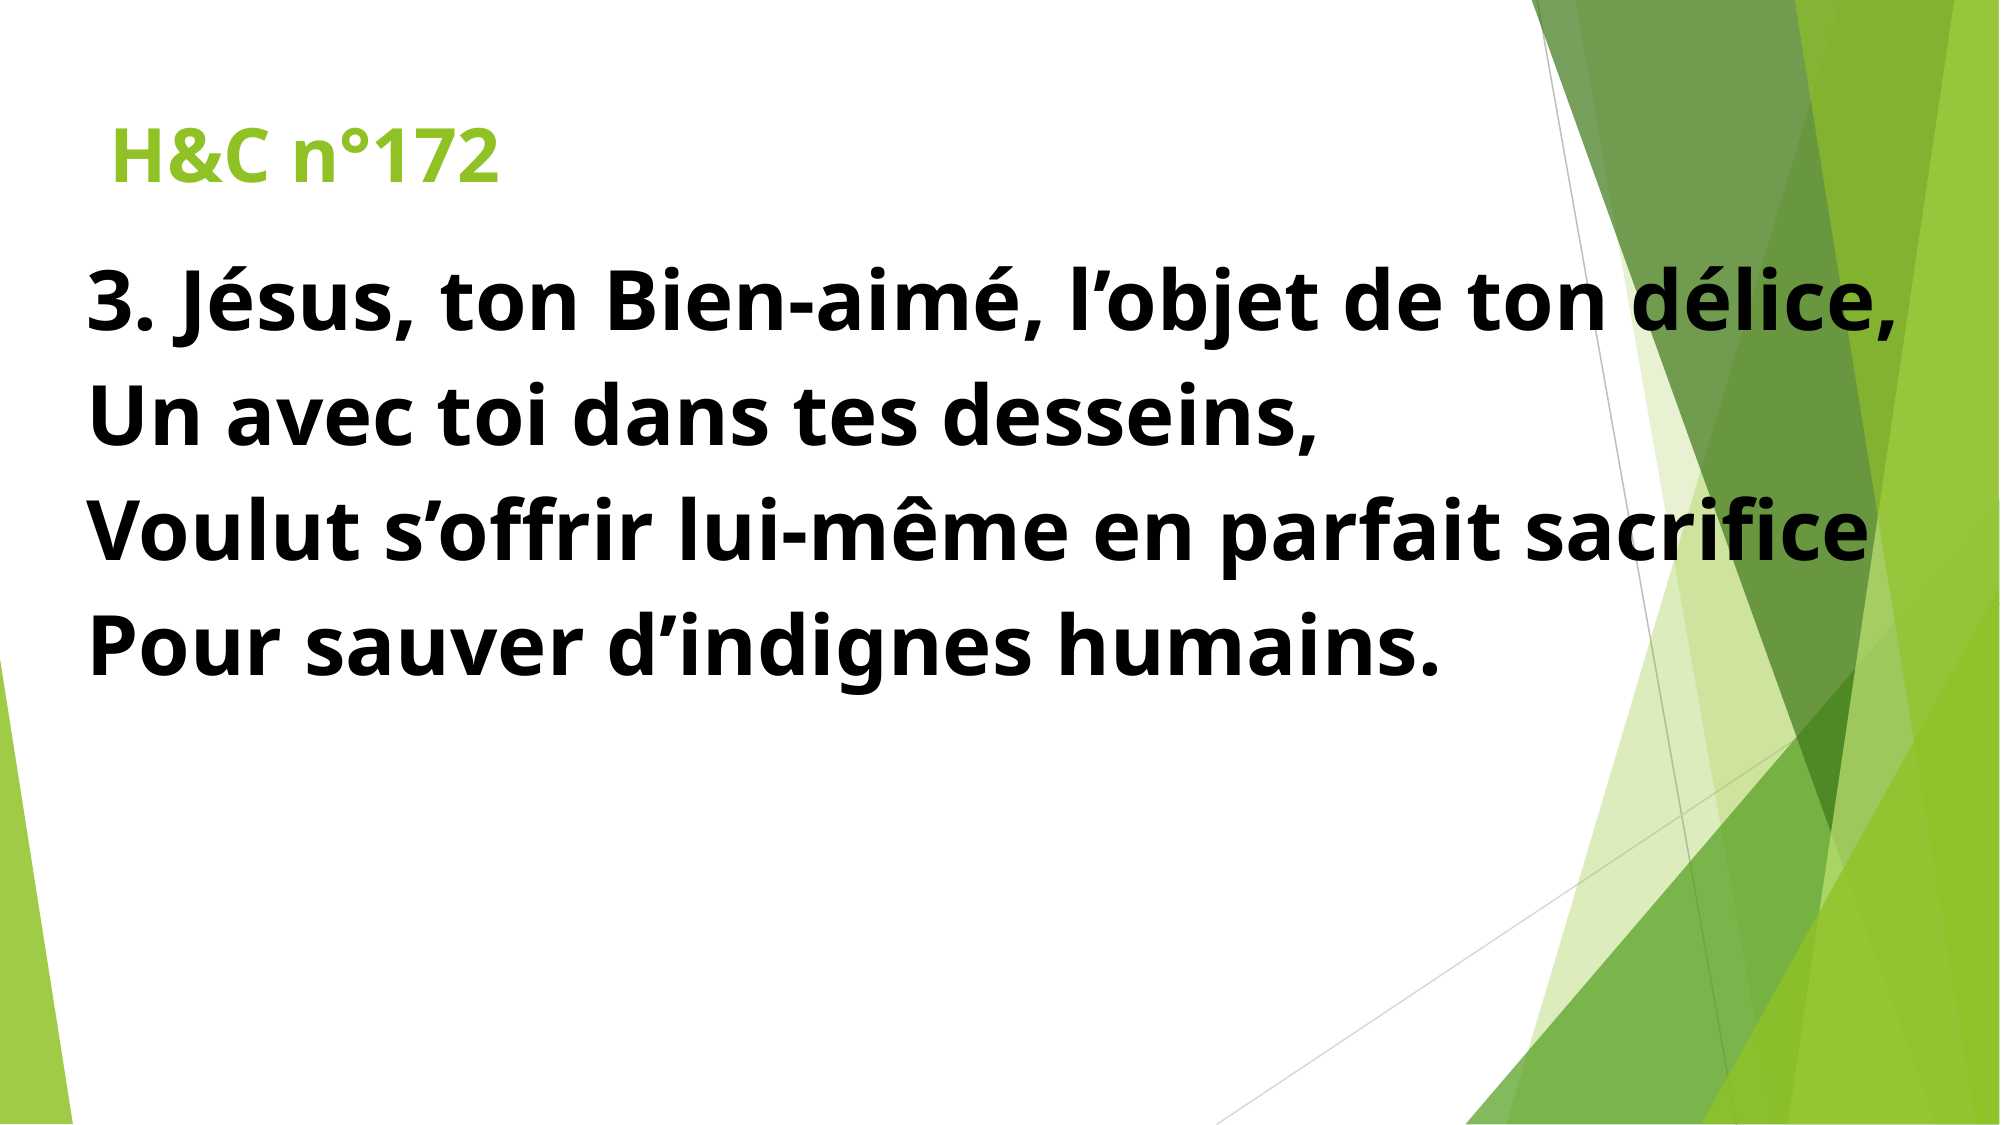

H&C n°172
3. Jésus, ton Bien-aimé, l’objet de ton délice,
Un avec toi dans tes desseins,
Voulut s’offrir lui-même en parfait sacrifice
Pour sauver d’indignes humains.